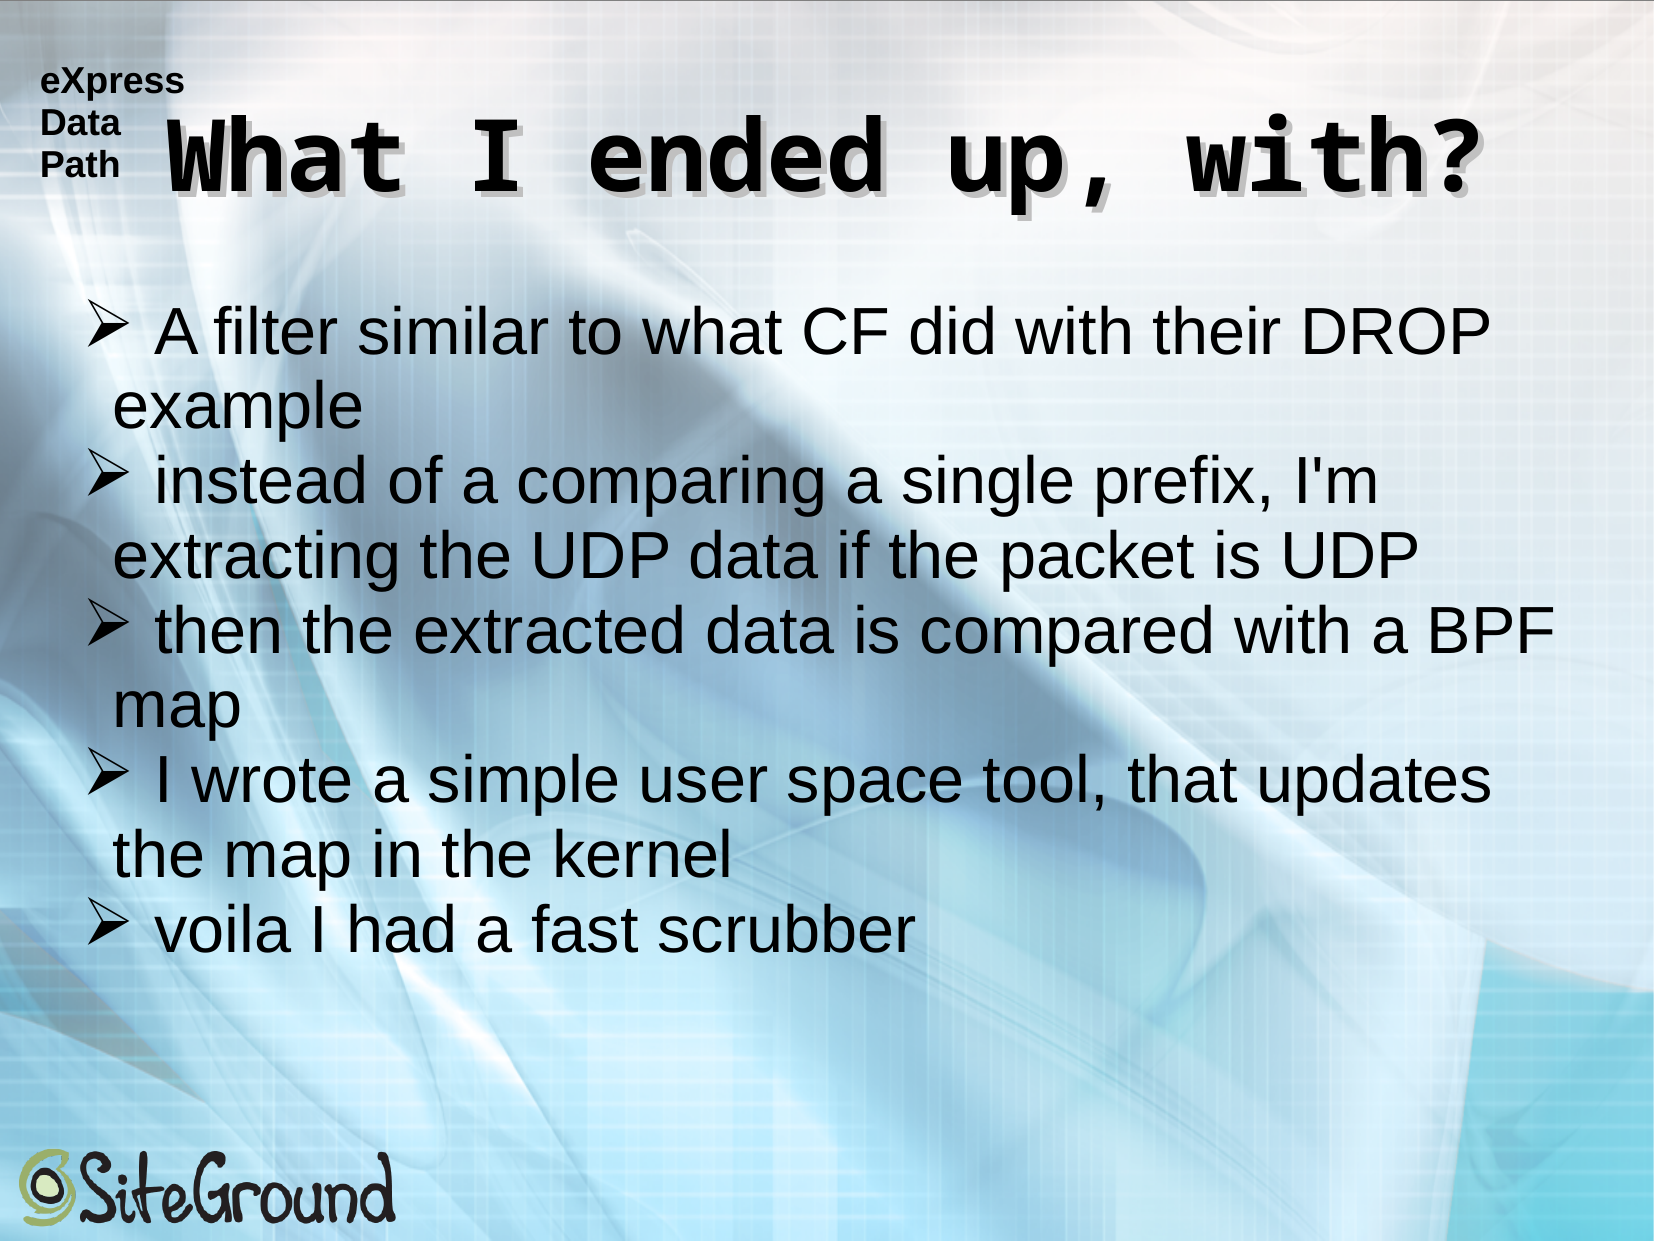

# What I ended up, with?
eXpress
Data
Path
 A filter similar to what CF did with their DROP example
 instead of a comparing a single prefix, I'm extracting the UDP data if the packet is UDP
 then the extracted data is compared with a BPF map
 I wrote a simple user space tool, that updates the map in the kernel
 voila I had a fast scrubber